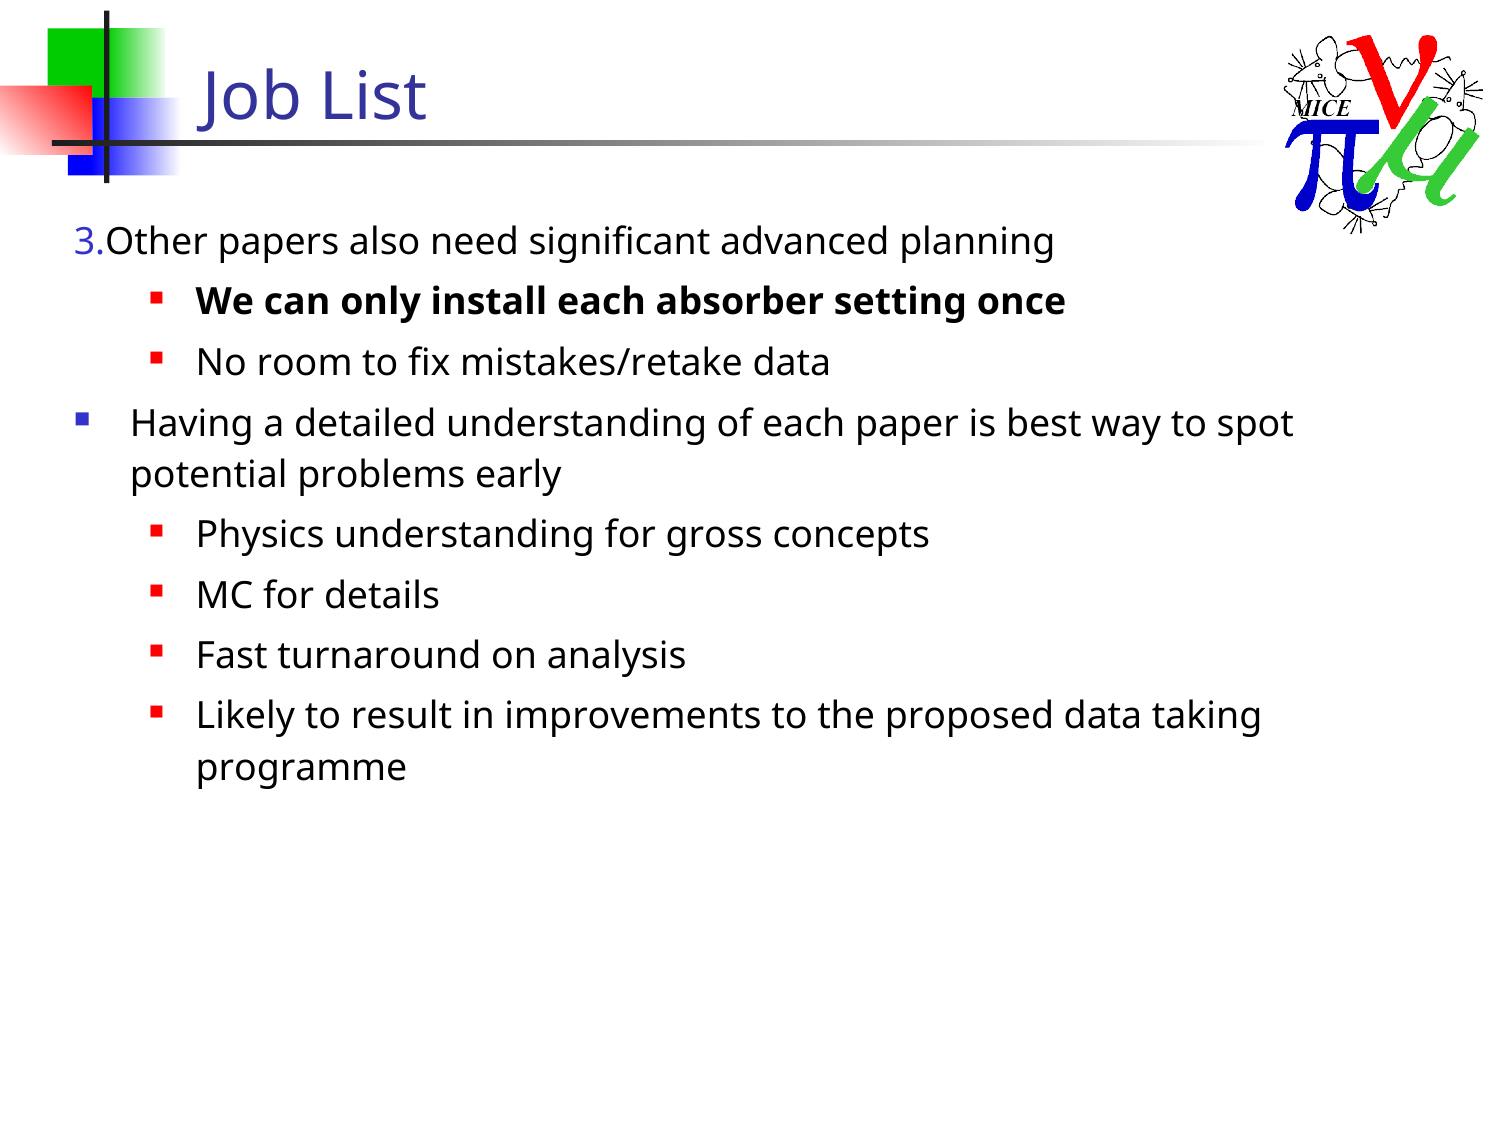

Job List
# Other papers also need significant advanced planning
We can only install each absorber setting once
No room to fix mistakes/retake data
Having a detailed understanding of each paper is best way to spot potential problems early
Physics understanding for gross concepts
MC for details
Fast turnaround on analysis
Likely to result in improvements to the proposed data taking programme